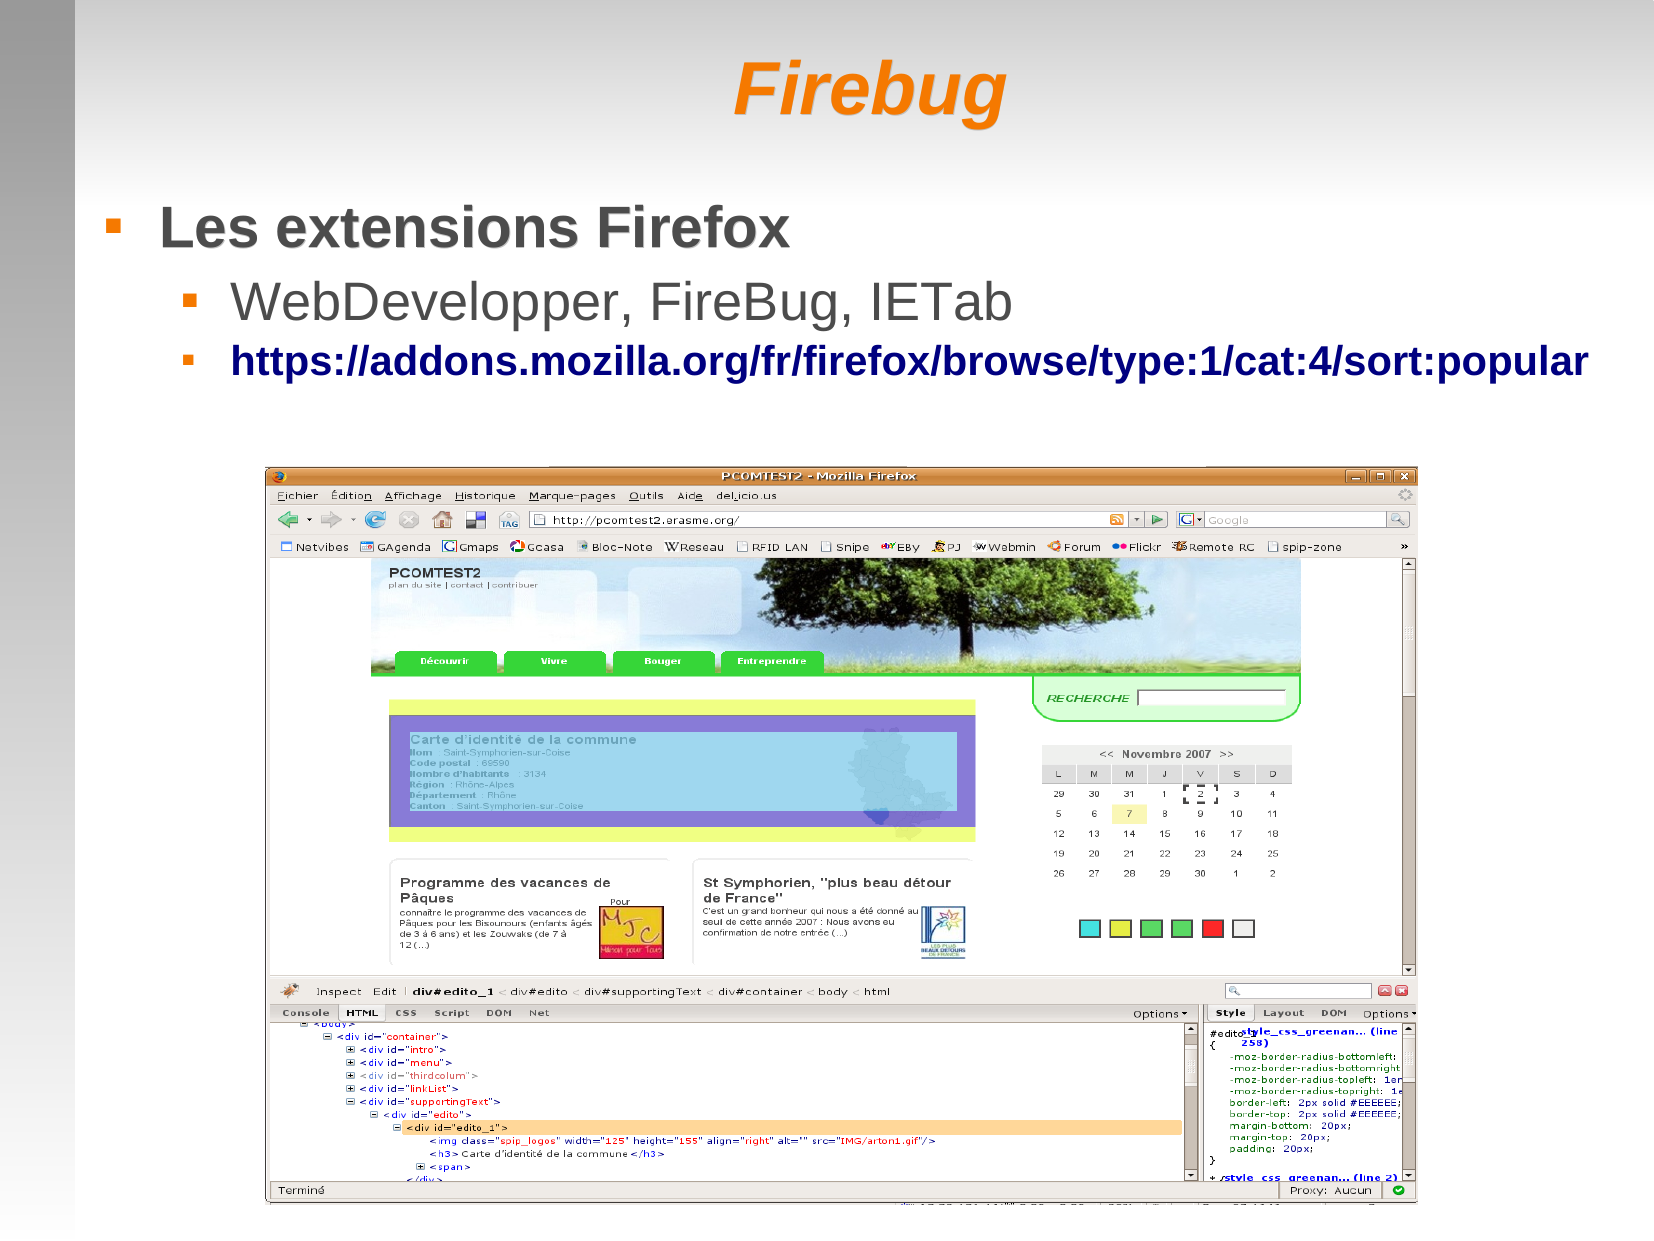

# Firebug
Les extensions Firefox
WebDevelopper, FireBug, IETab
https://addons.mozilla.org/fr/firefox/browse/type:1/cat:4/sort:popular